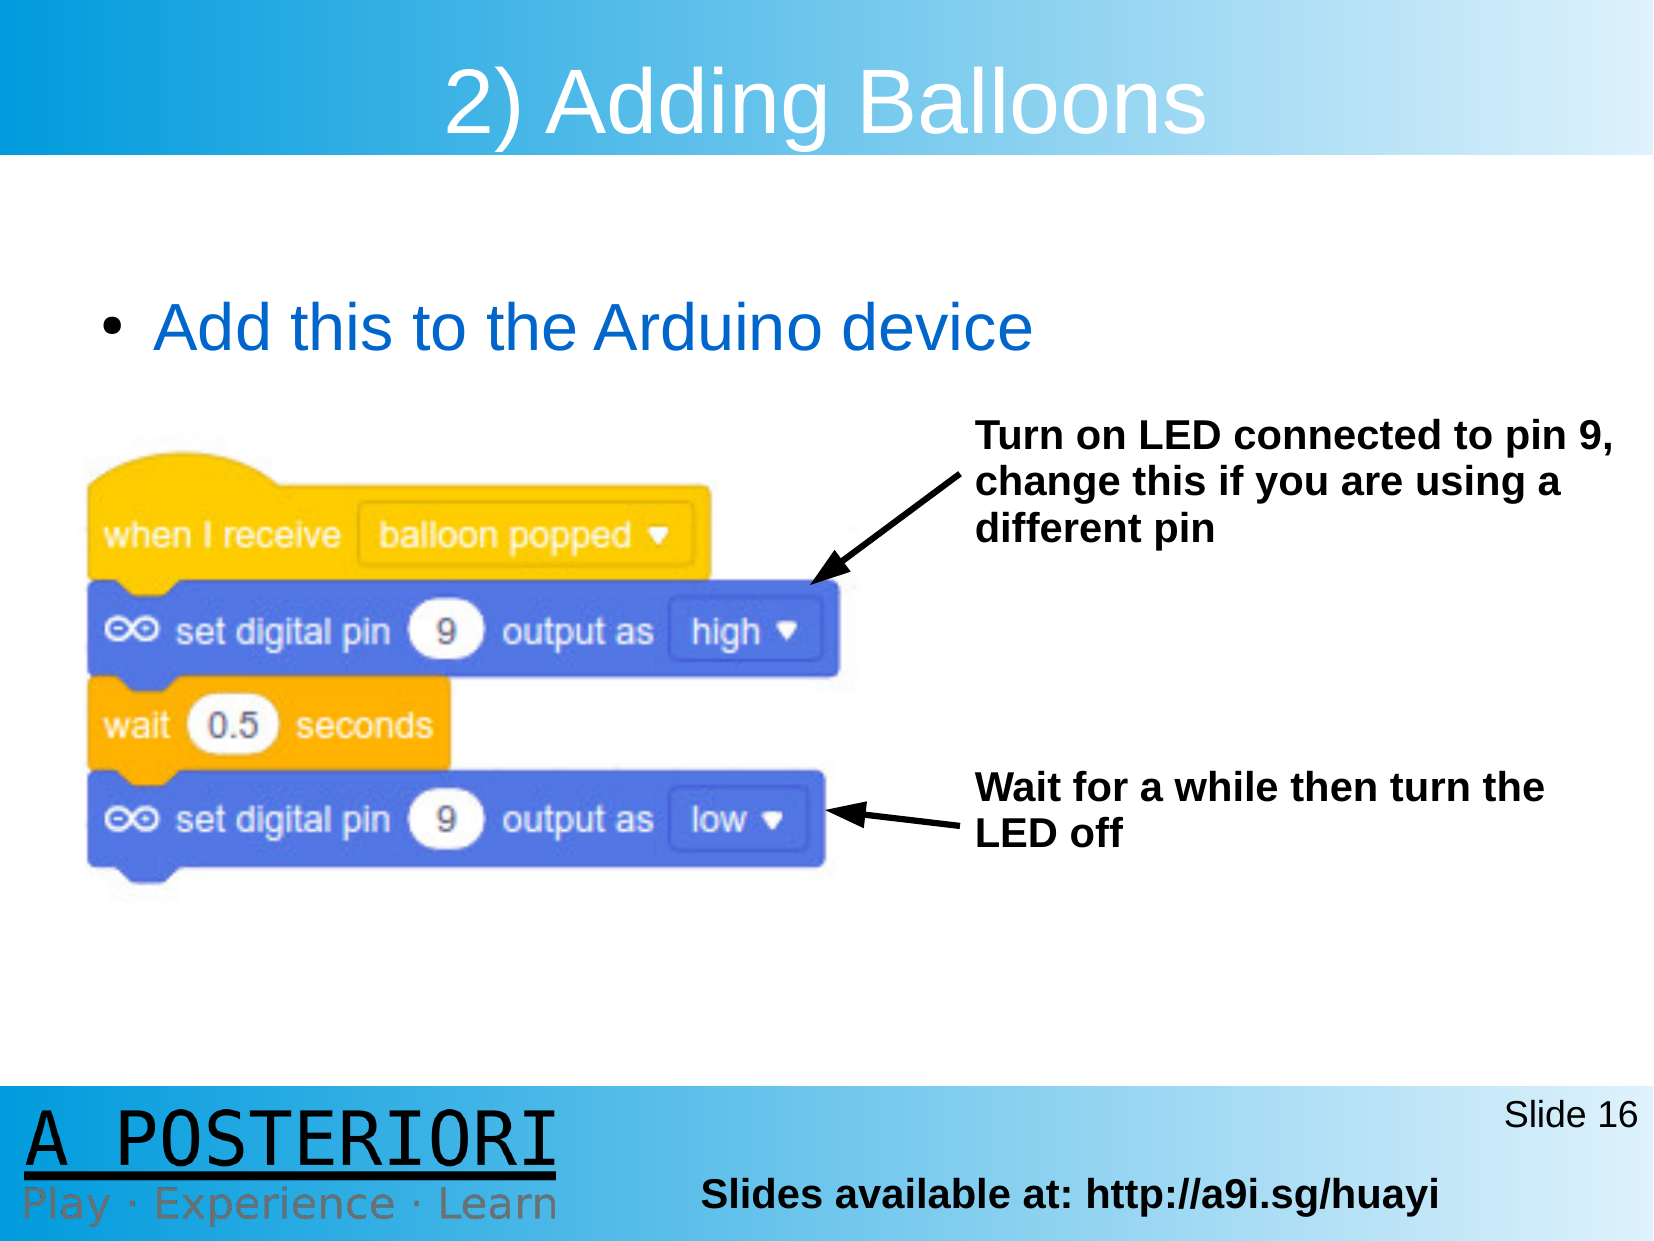

# 2) Adding Balloons
Add this to the Arduino device
Turn on LED connected to pin 9, change this if you are using a different pin
Wait for a while then turn the LED off